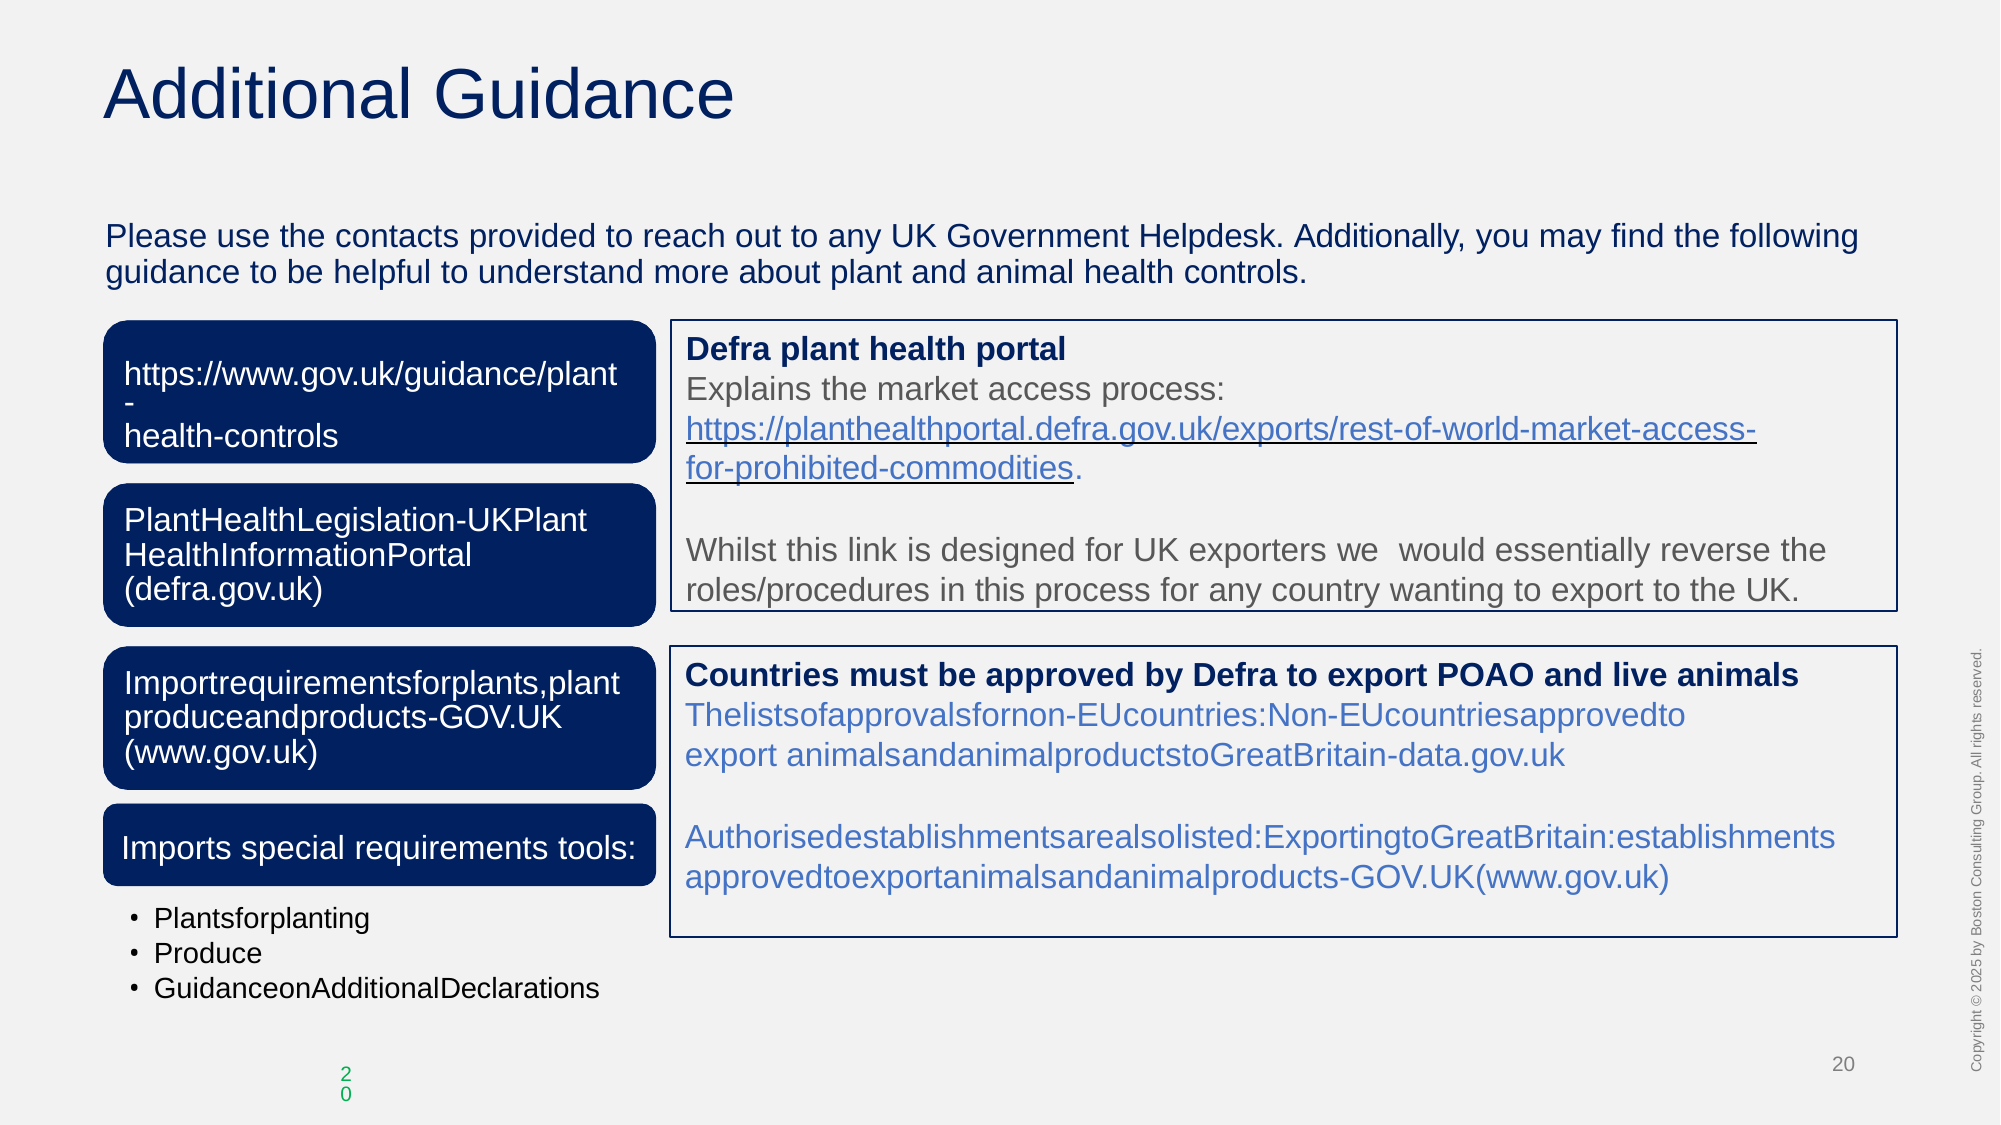

# Additional Guidance
Please use the contacts provided to reach out to any UK Government Helpdesk. Additionally, you may find the following guidance to be helpful to understand more about plant and animal health controls.
Defra plant health portal
Explains the market access process:
https://planthealthportal.defra.gov.uk/exports/rest-of-world-market-access-for-prohibited-commodities.
Whilst this link is designed for UK exporters we would essentially reverse the roles/procedures in this process for any country wanting to export to the UK.
https://www.gov.uk/guidance/plant-health-controls
PlantHealthLegislation-UKPlantHealthInformationPortal(defra.gov.uk)
Countries must be approved by Defra to export POAO and live animals
Thelistsofapprovalsfornon-EUcountries:Non-EUcountriesapprovedtoexport animalsandanimalproductstoGreatBritain-data.gov.uk
Authorisedestablishmentsarealsolisted:ExportingtoGreatBritain:establishmentsapprovedtoexportanimalsandanimalproducts-GOV.UK(www.gov.uk)
Importrequirementsforplants,plantproduceandproducts-GOV.UK(www.gov.uk)
Imports special requirements tools:
Plantsforplanting
Produce
GuidanceonAdditionalDeclarations